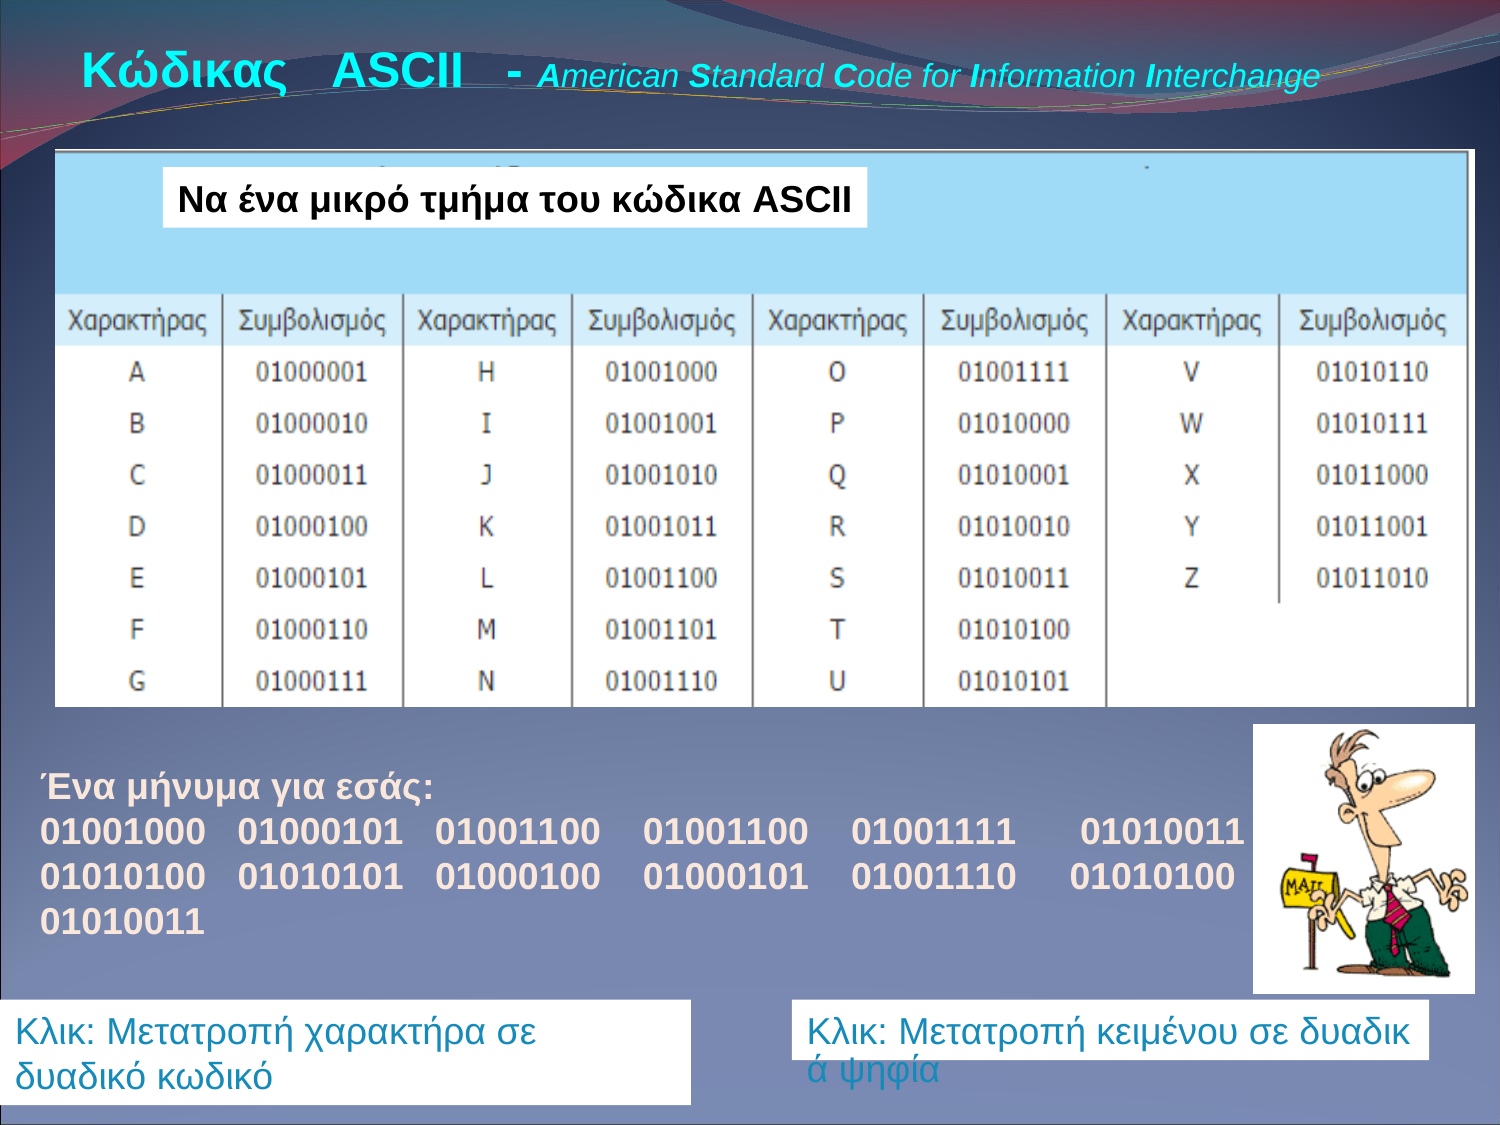

Κώδικας ASCII - American Standard Code for Information Interchange
Να ένα μικρό τμήμα του κώδικα ASCII
Ένα μήνυμα για εσάς:
01001000 01000101 01001100 01001100 01001111 01010011 01010100 01010101 01000100 01000101 01001110 01010100
01010011
Κλικ: Μετατροπή χαρακτήρα σε δυαδικό κωδικό
Κλικ: Μετατροπή κειμένου σε δυαδικά ψηφία